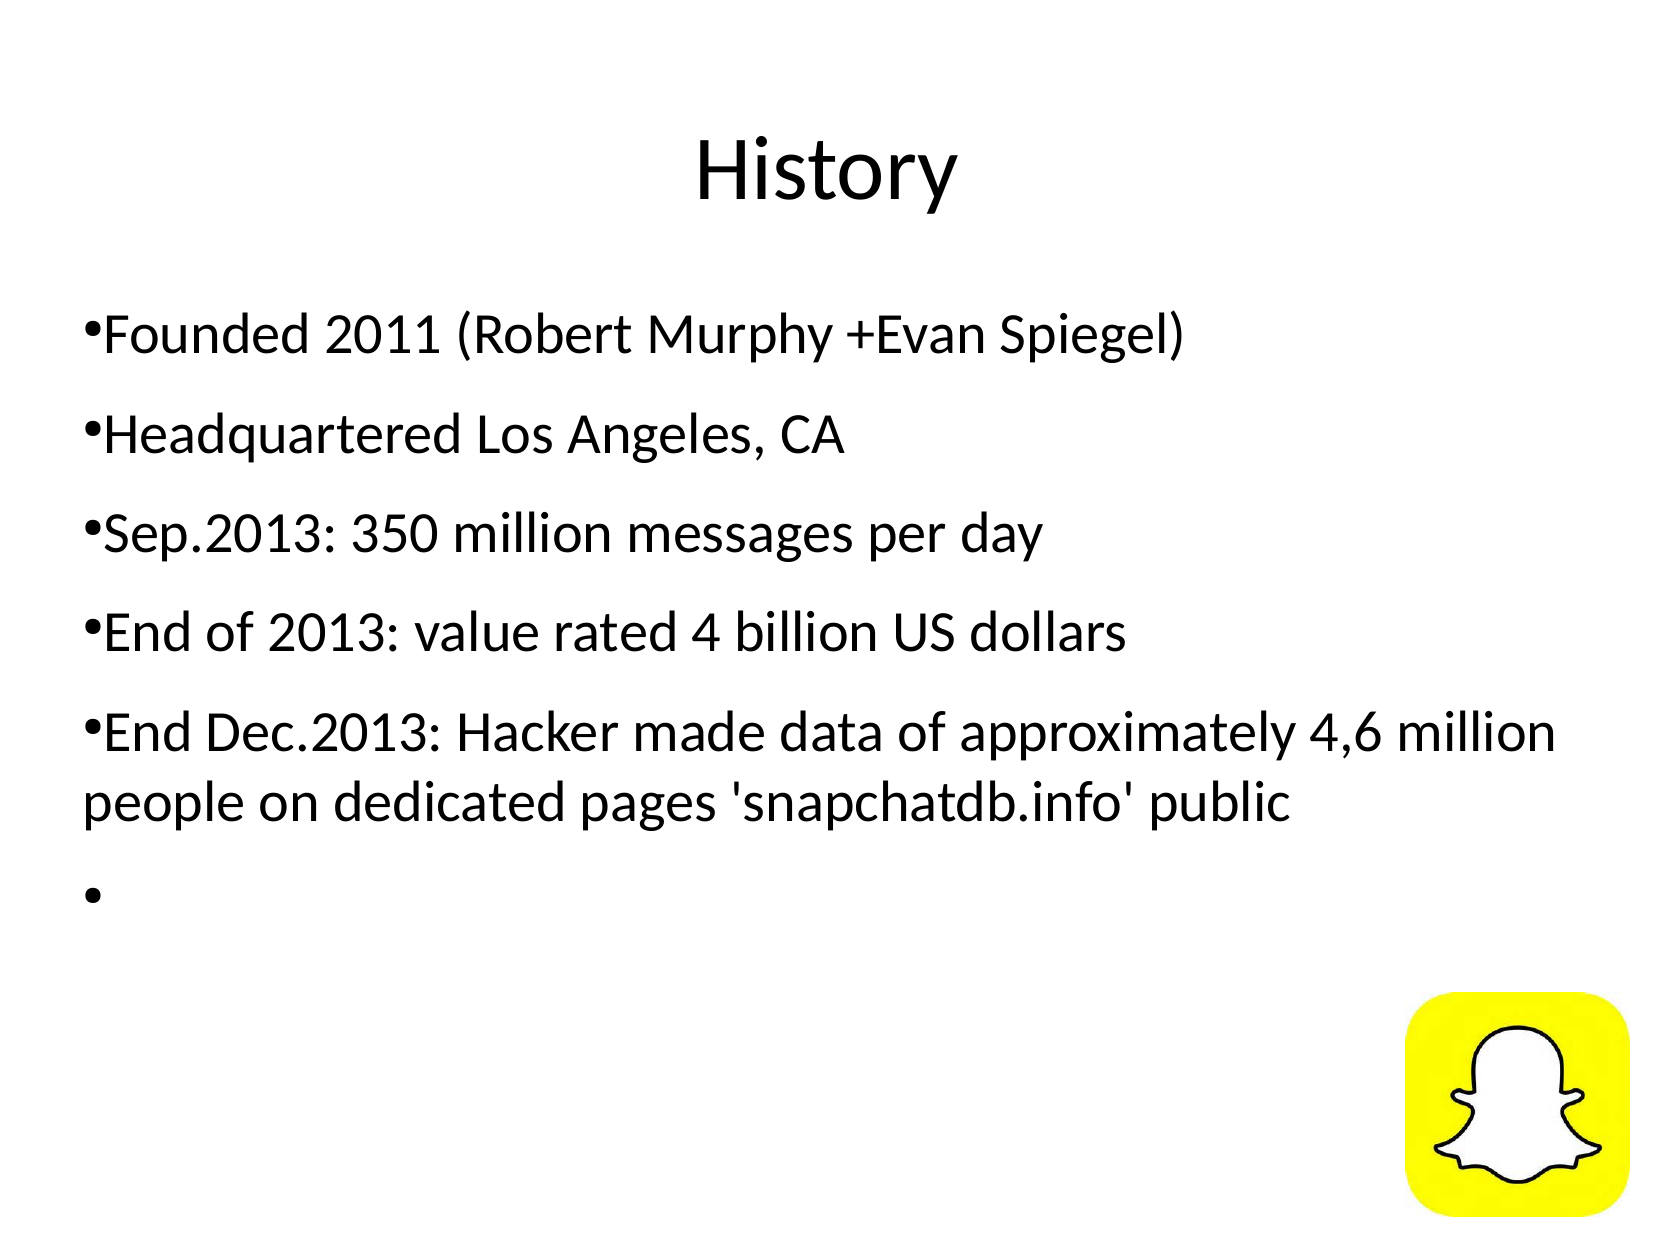

# History
Founded 2011 (Robert Murphy +Evan Spiegel)
Headquartered Los Angeles, CA
Sep.2013: 350 million messages per day
End of 2013: value rated 4 billion US dollars
End Dec.2013: Hacker made data of approximately 4,6 million people on dedicated pages 'snapchatdb.info' public